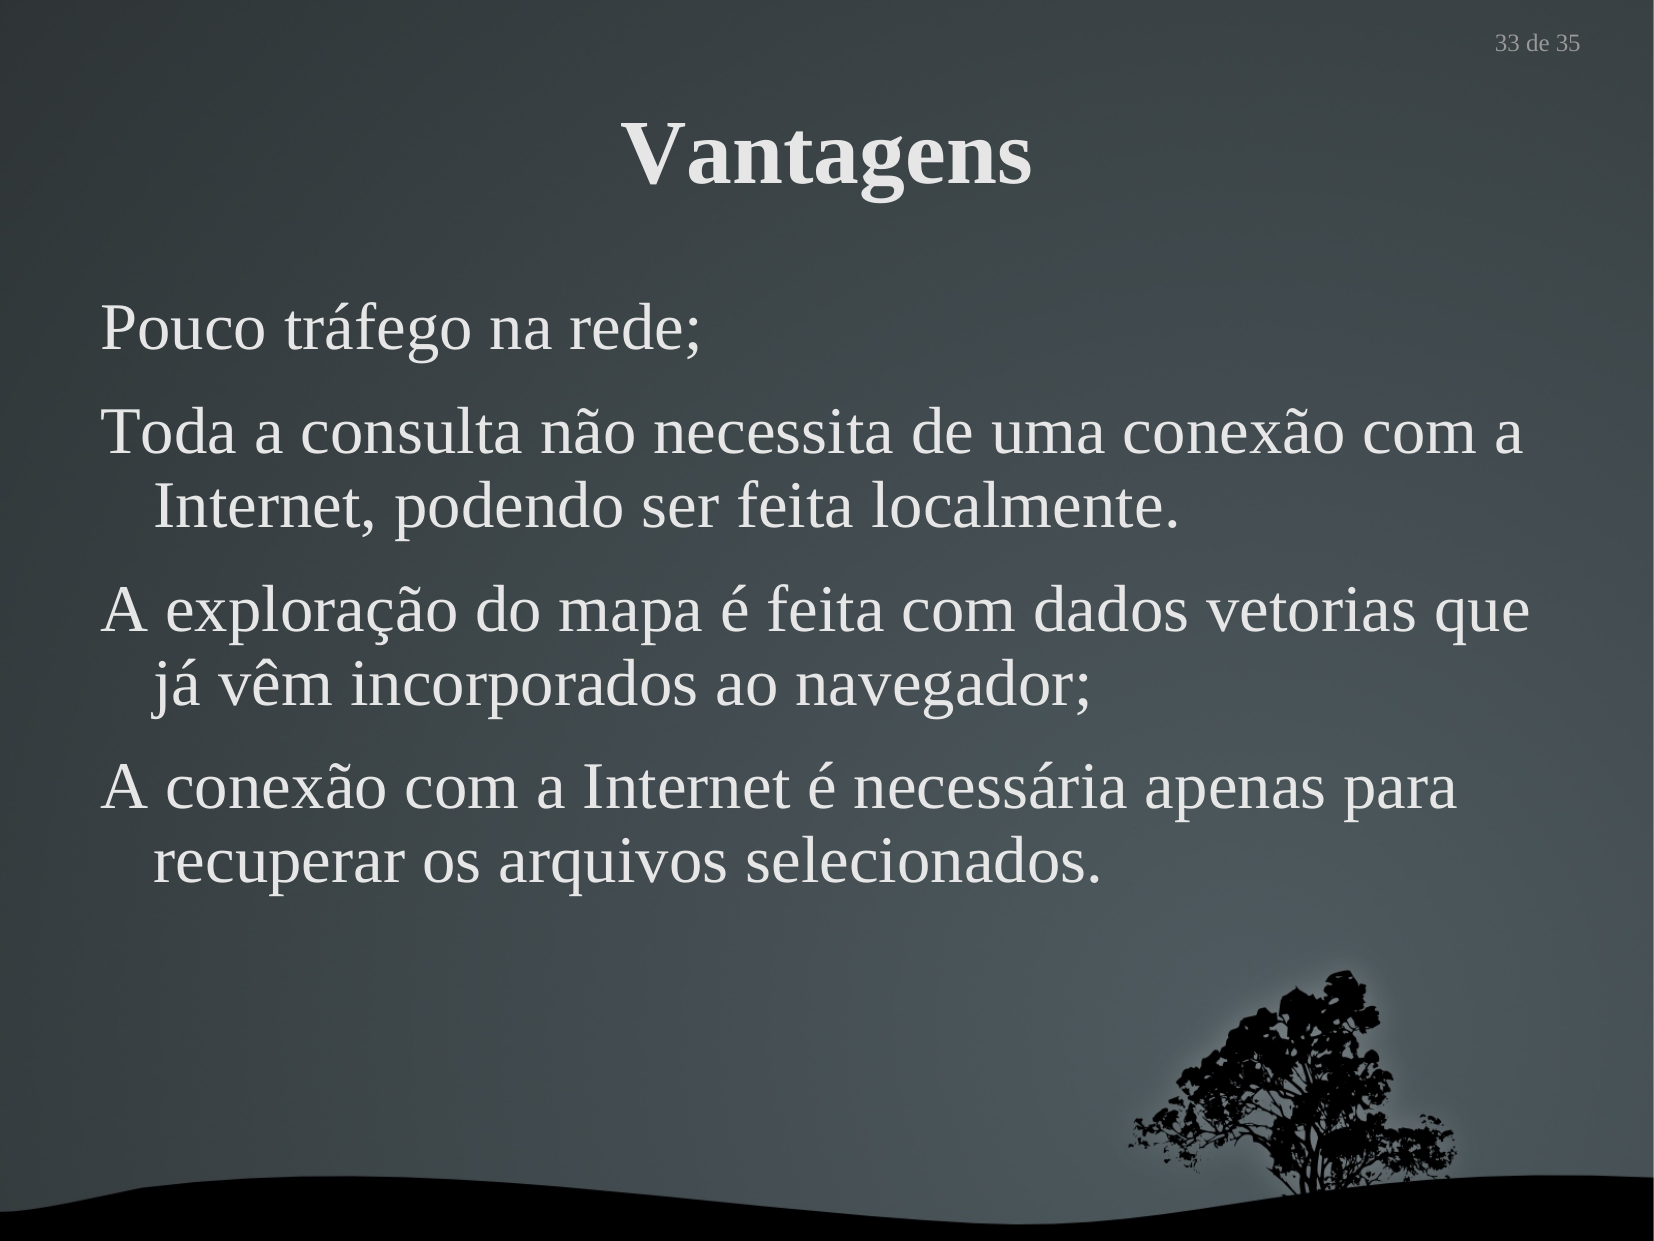

# Vantagens
Pouco tráfego na rede;
Toda a consulta não necessita de uma conexão com a Internet, podendo ser feita localmente.
A exploração do mapa é feita com dados vetorias que já vêm incorporados ao navegador;
A conexão com a Internet é necessária apenas para recuperar os arquivos selecionados.